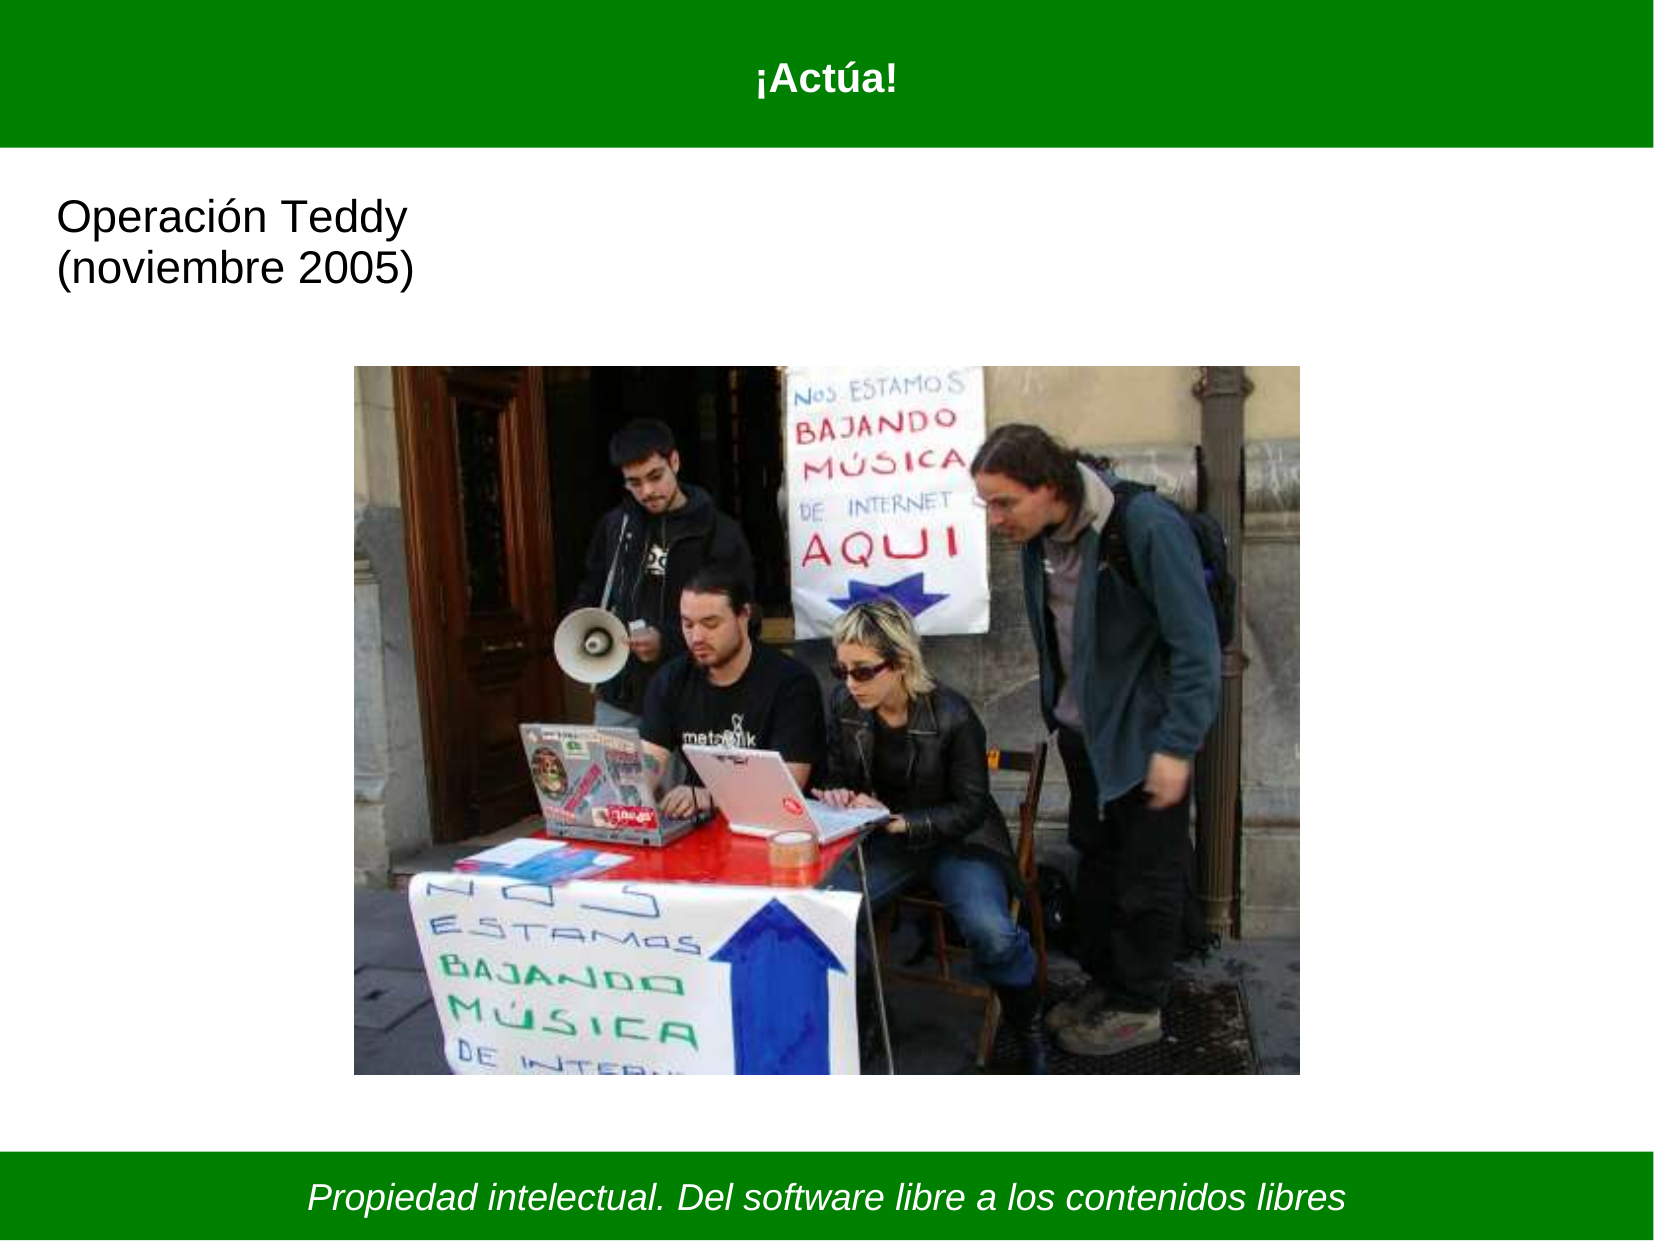

¡Actúa!
Operación Teddy
(noviembre 2005)
Propiedad intelectual. Del software libre a los contenidos libres